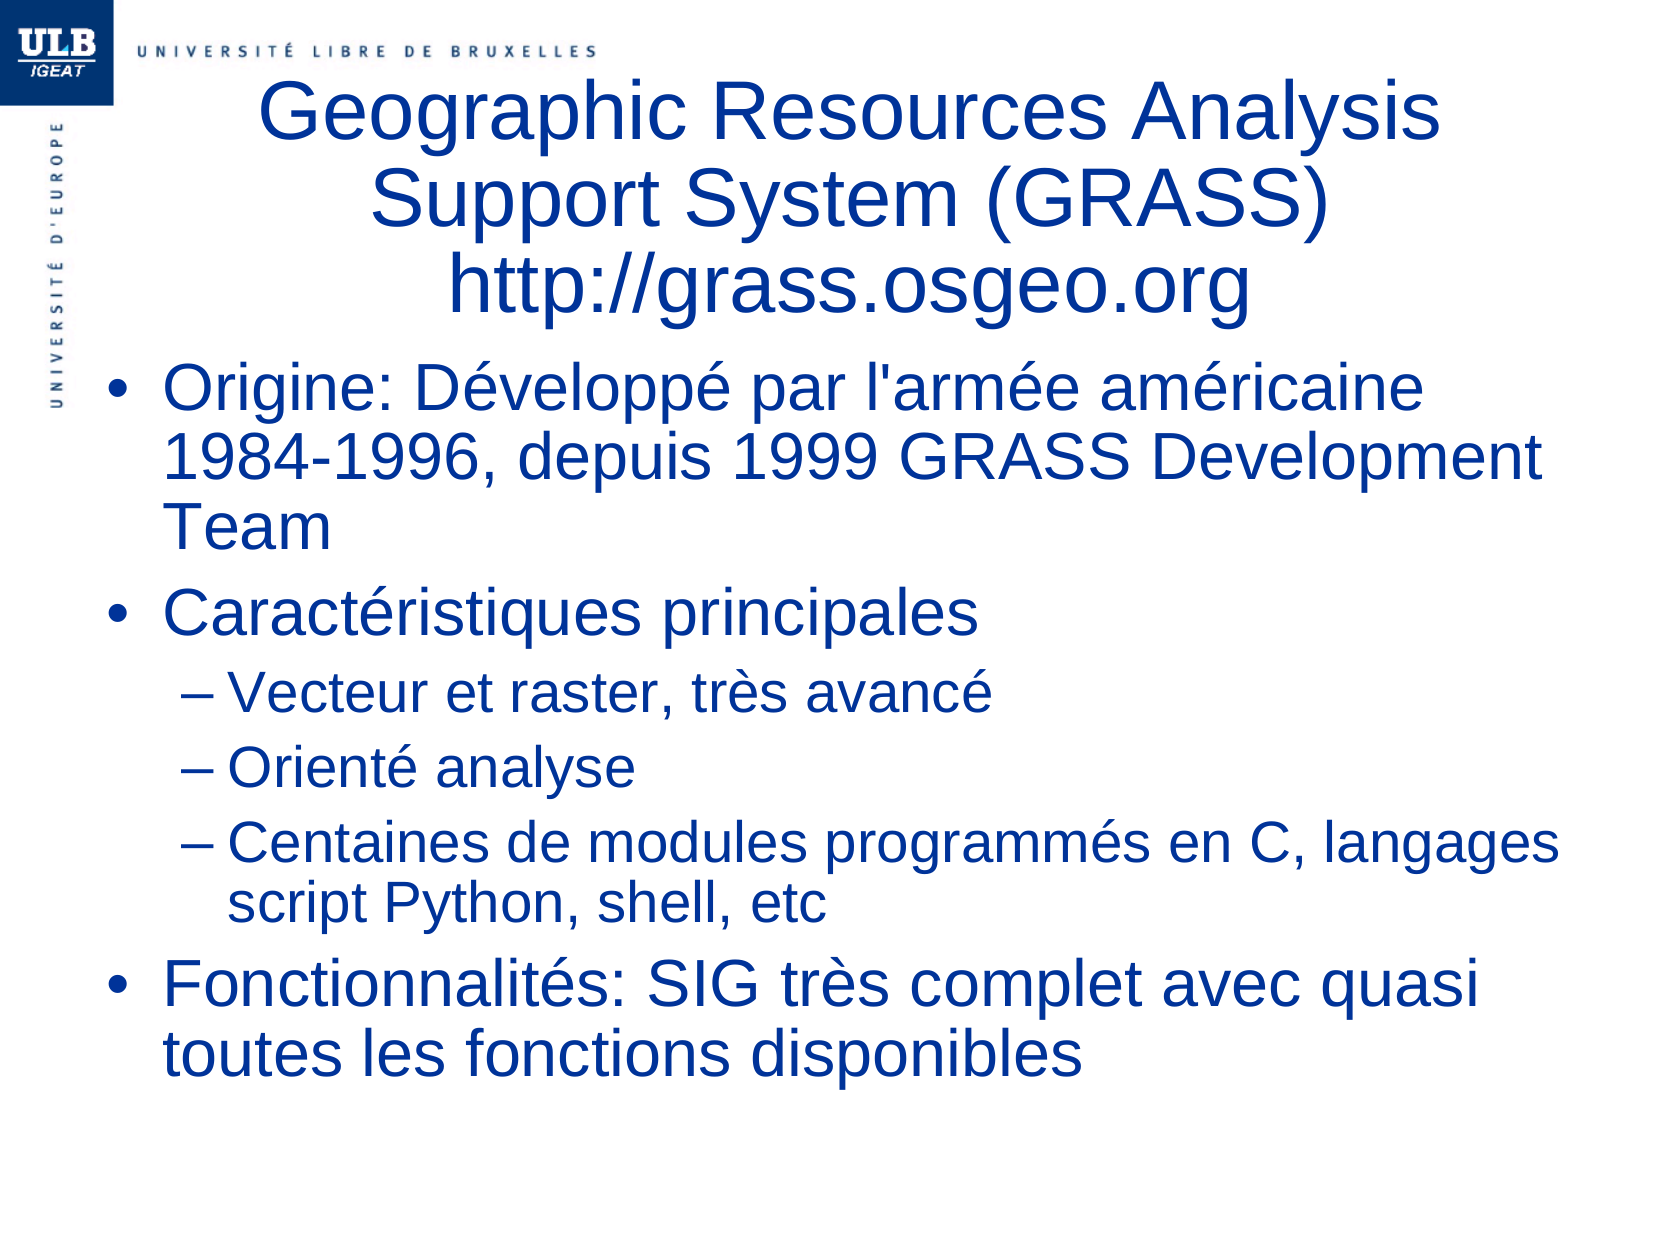

# Geographic Resources Analysis Support System (GRASS) http://grass.osgeo.org
Origine: Développé par l'armée américaine 1984-1996, depuis 1999 GRASS Development Team
Caractéristiques principales
Vecteur et raster, très avancé
Orienté analyse
Centaines de modules programmés en C, langages script Python, shell, etc
Fonctionnalités: SIG très complet avec quasi toutes les fonctions disponibles